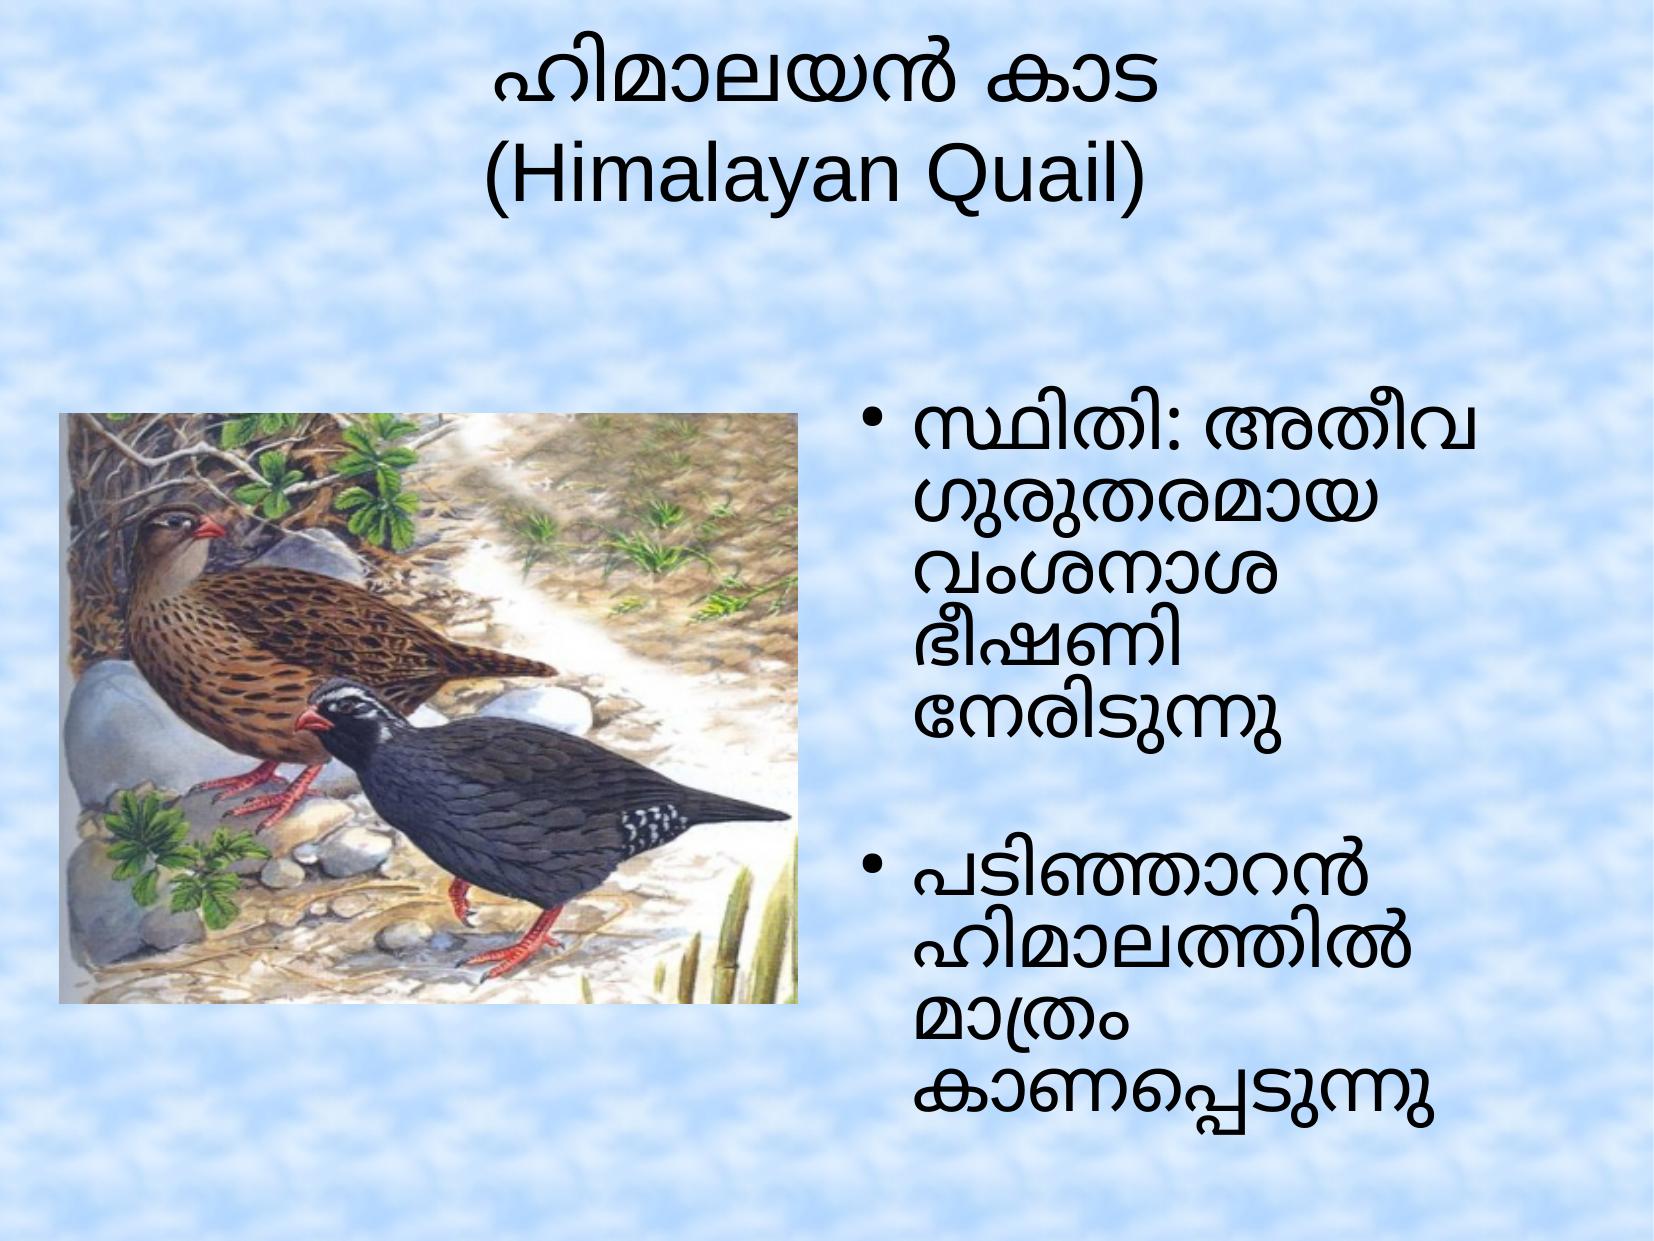

# ഹിമാലയന്‍ കാട (Himalayan Quail)
സ്ഥിതി: അതീവ ഗുരുതരമായ വംശനാശ ഭീഷണി നേരിടുന്നു
പടിഞ്ഞാറന്‍ ഹിമാലത്തില്‍ മാത്രം കാണപ്പെടുന്നു